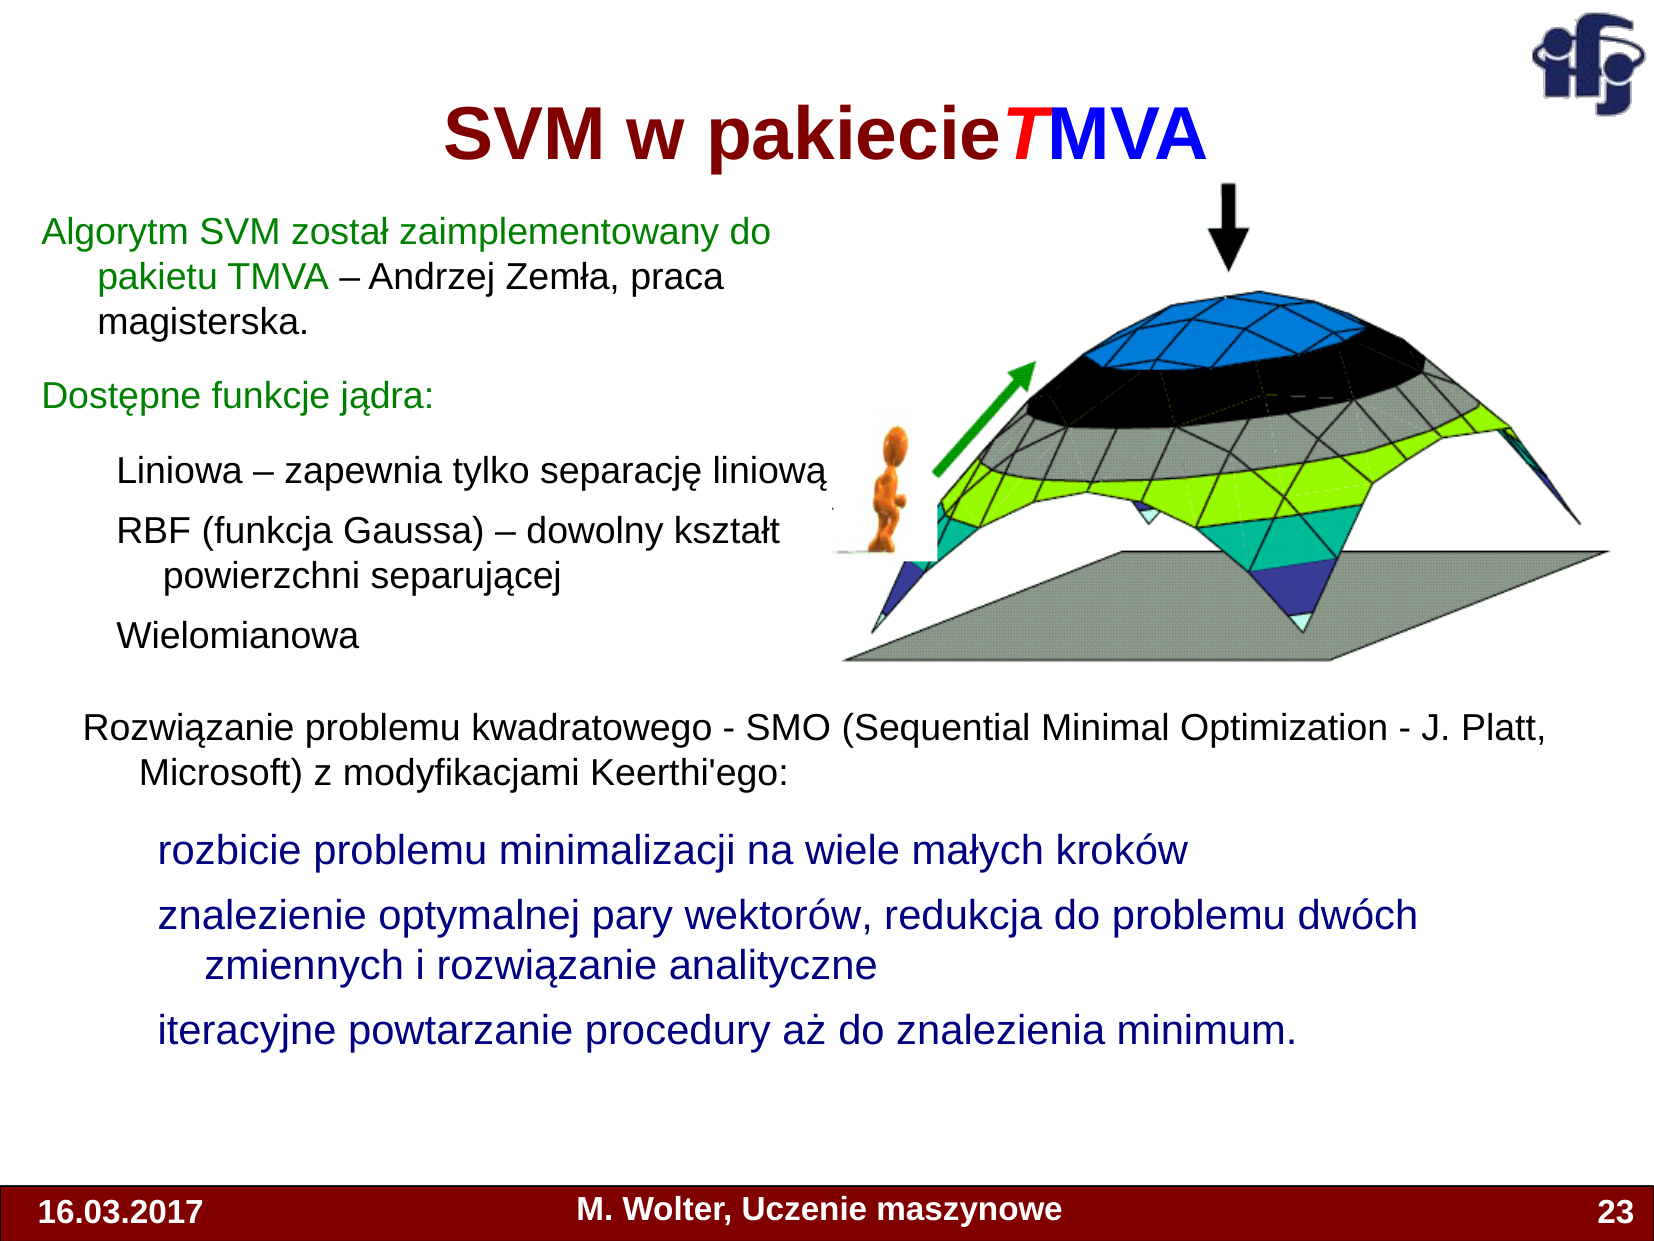

# SVM w pakiecieTMVA
Algorytm SVM został zaimplementowany do pakietu TMVA – Andrzej Zemła, praca magisterska.
Dostępne funkcje jądra:
Liniowa – zapewnia tylko separację liniową
RBF (funkcja Gaussa) – dowolny kształt powierzchni separującej
Wielomianowa
Rozwiązanie problemu kwadratowego - SMO (Sequential Minimal Optimization - J. Platt, Microsoft) z modyfikacjami Keerthi'ego:
rozbicie problemu minimalizacji na wiele małych kroków
znalezienie optymalnej pary wektorów, redukcja do problemu dwóch zmiennych i rozwiązanie analityczne
iteracyjne powtarzanie procedury aż do znalezienia minimum.
30.01.2007
Andrzej Zemła, "Support Vector Machines"